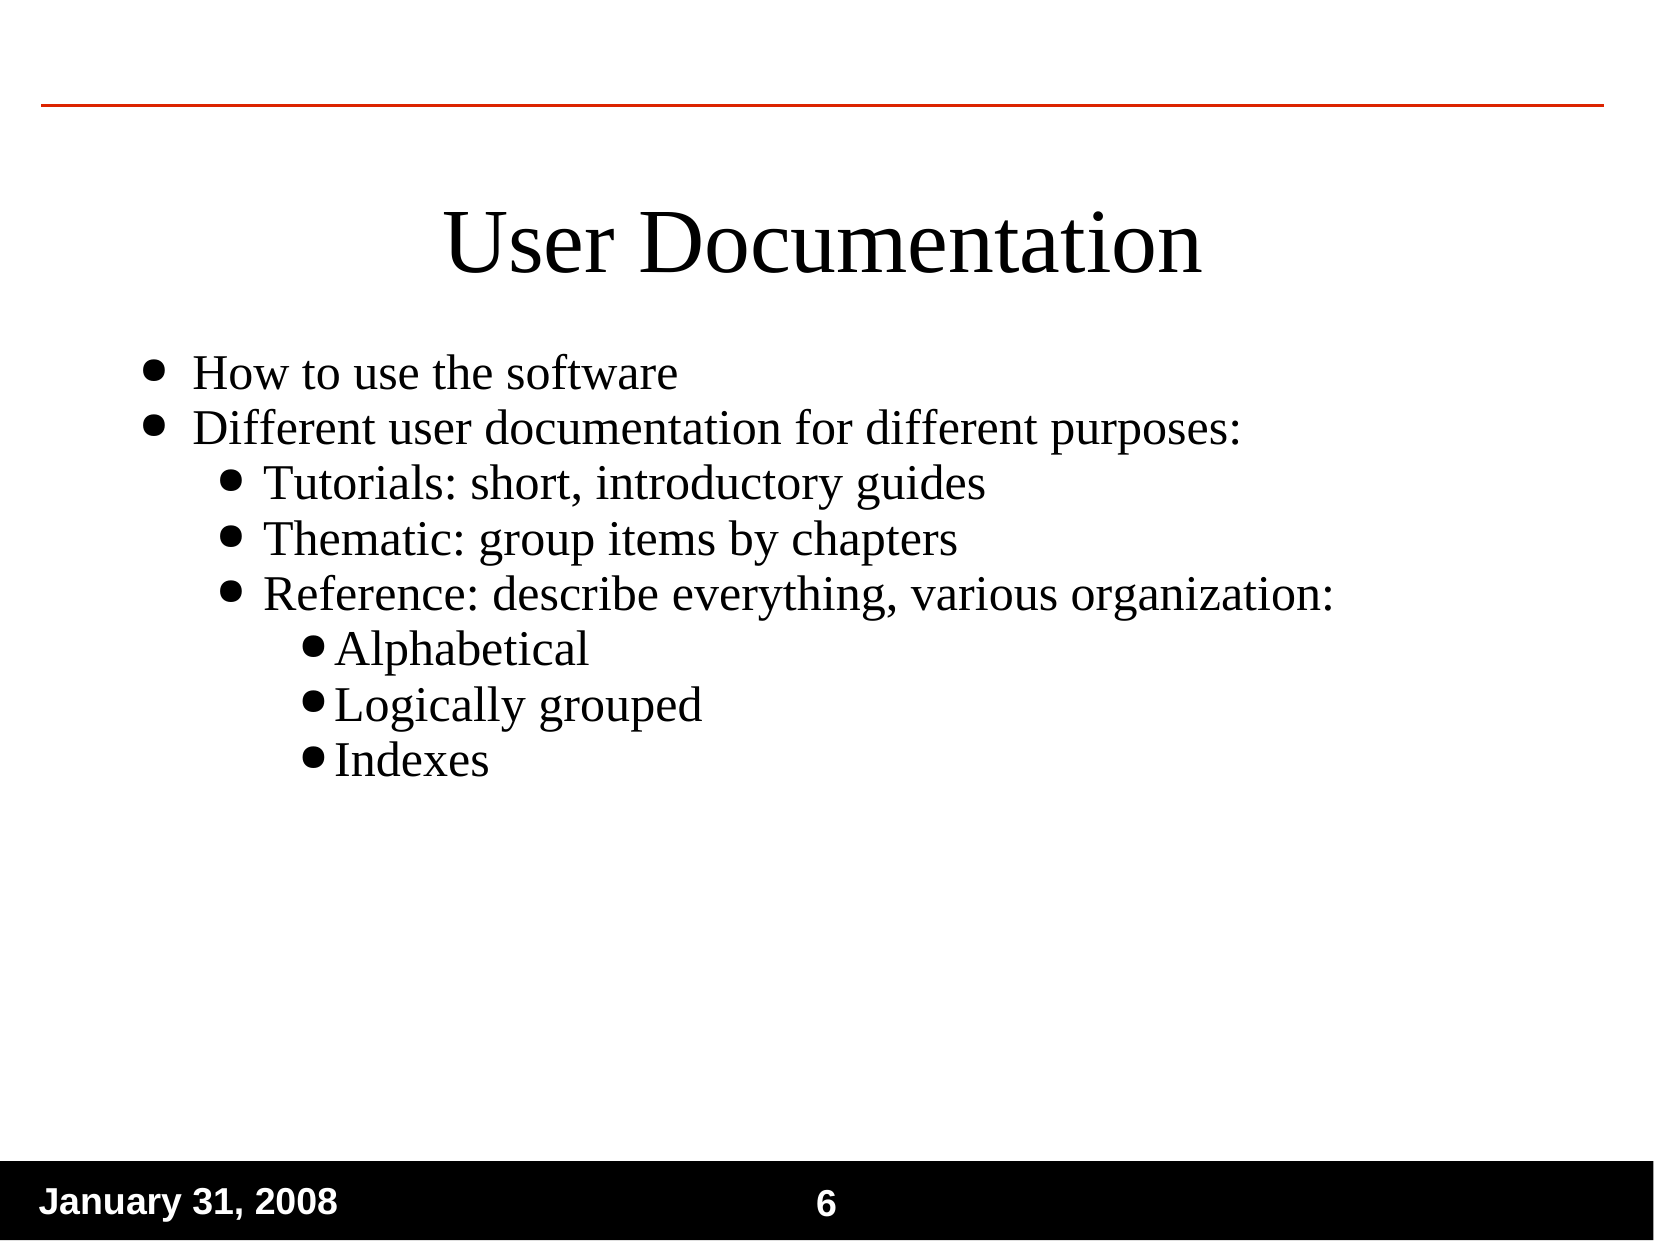

# User Documentation
How to use the software
Different user documentation for different purposes:
Tutorials: short, introductory guides
Thematic: group items by chapters
Reference: describe everything, various organization:
Alphabetical
Logically grouped
Indexes